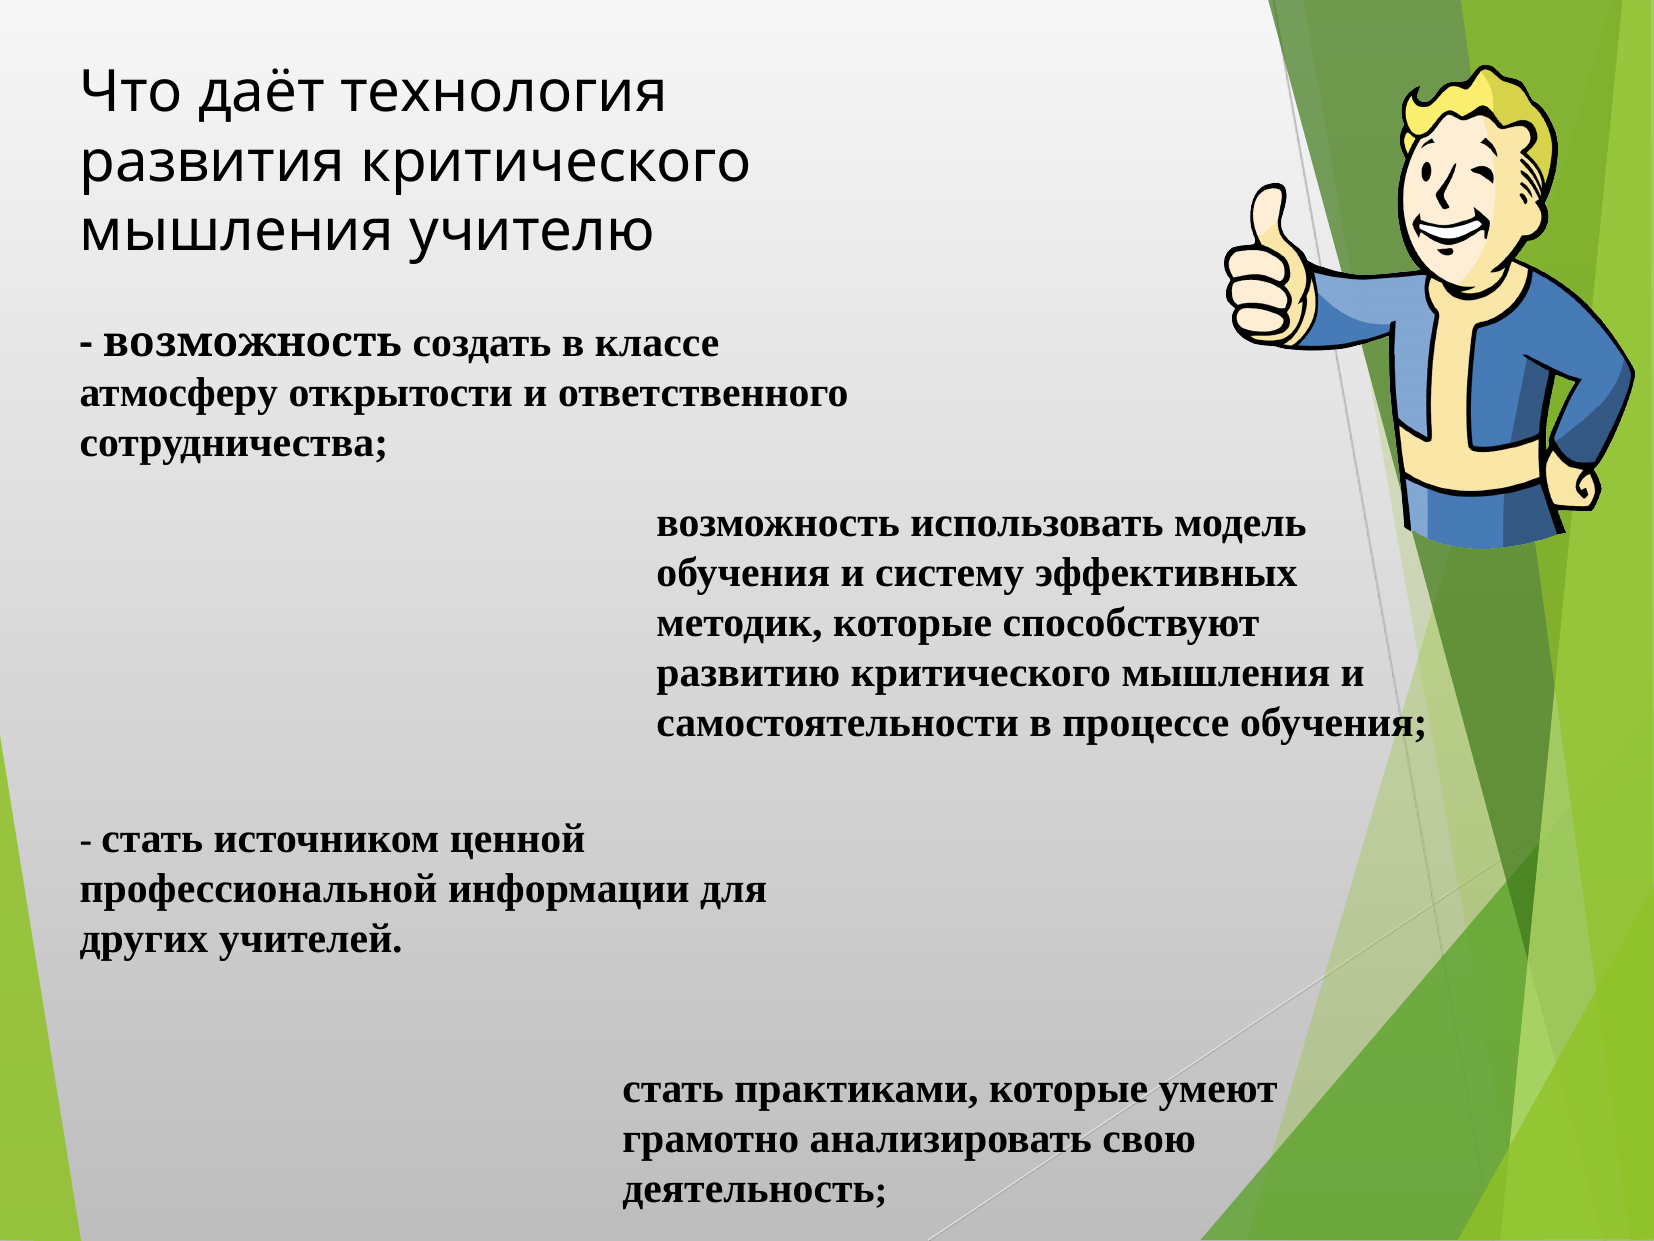

Что даёт технология развития критического мышления учителю
- возможность создать в классе атмосферу открытости и ответственного сотрудничества;
возможность использовать модель обучения и систему эффективных методик, которые способствуют развитию критического мышления и самостоятельности в процессе обучения;
- стать источником ценной профессиональной информации для других учителей.
стать практиками, которые умеют грамотно анализировать свою деятельность;